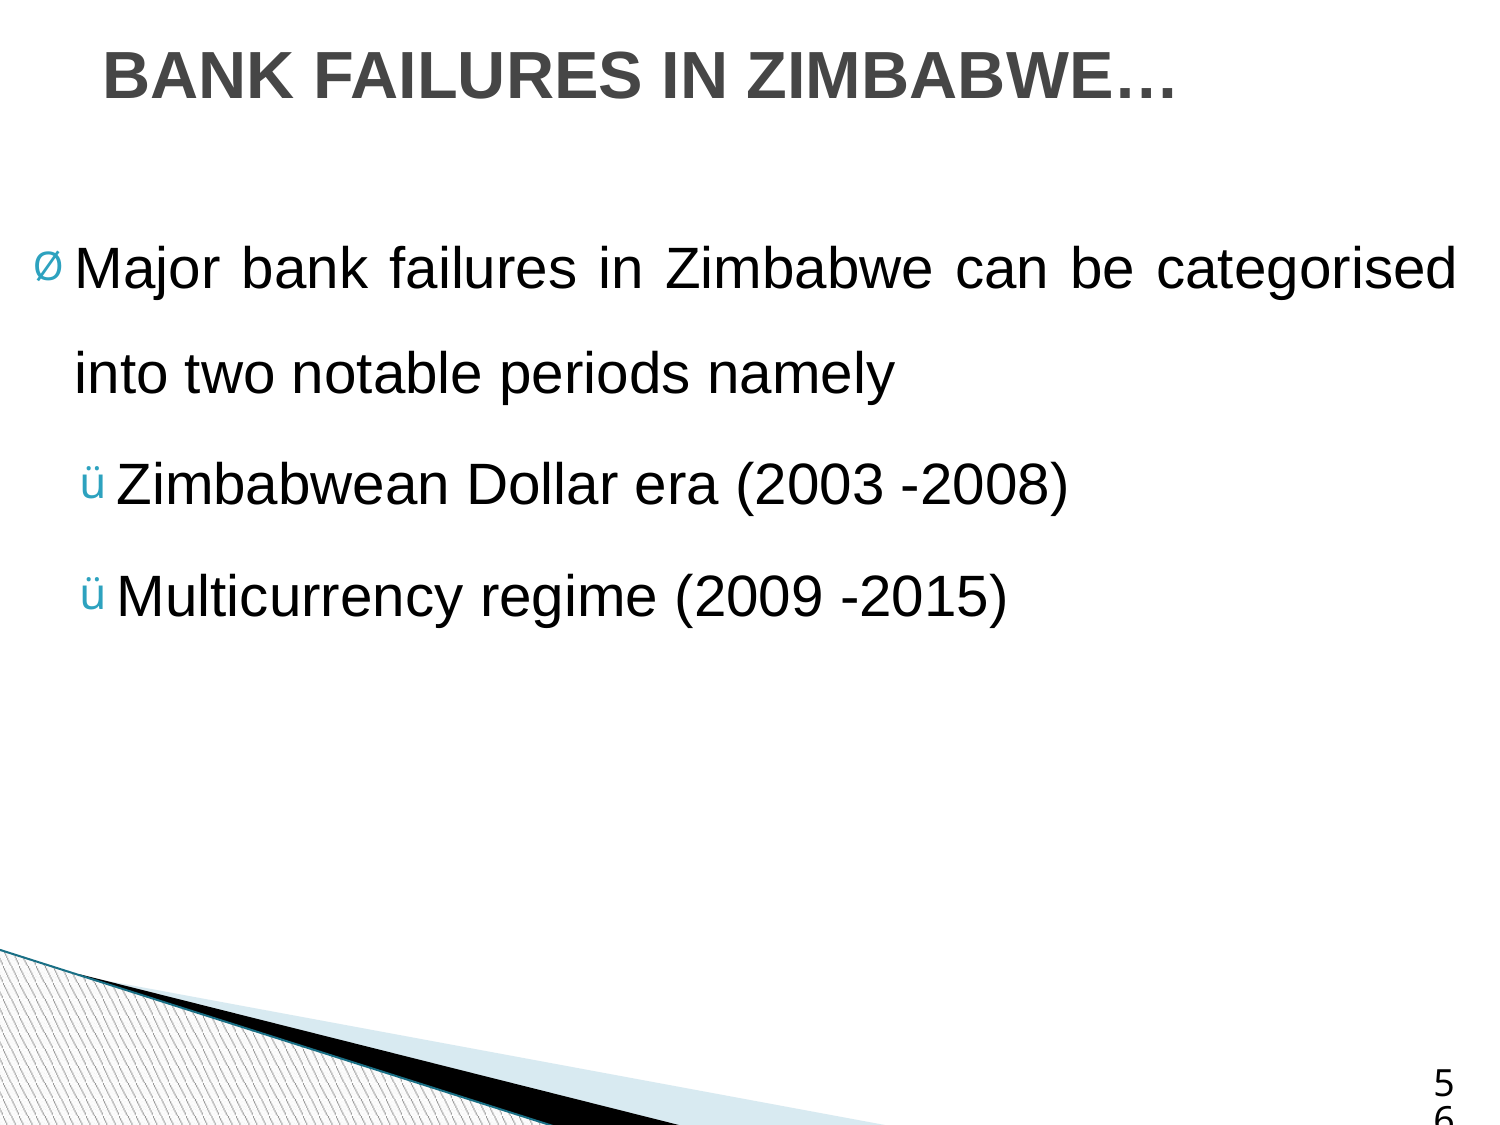

BANK FAILURES IN ZIMBABWE…
# Major bank failures in Zimbabwe can be categorised into two notable periods namely
Zimbabwean Dollar era (2003 -2008)
Multicurrency regime (2009 -2015)